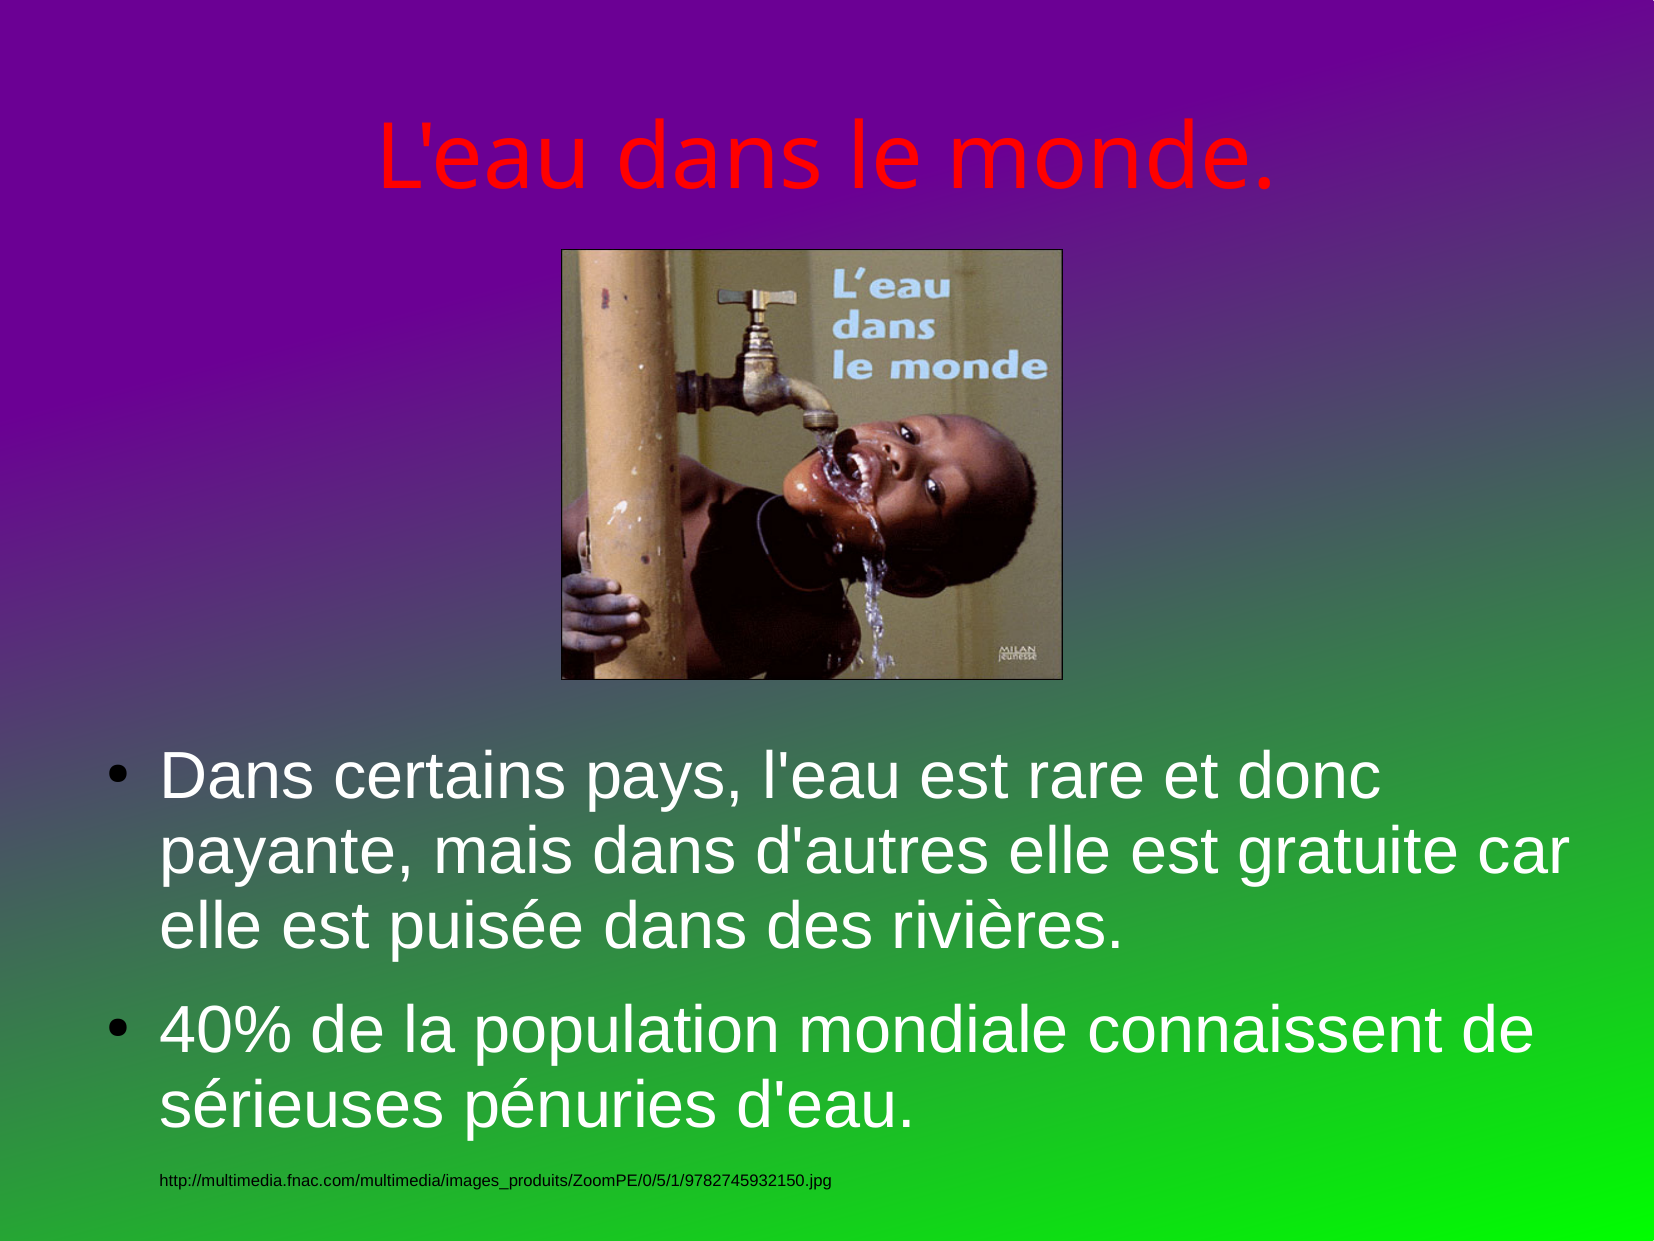

# L'eau dans le monde.
Dans certains pays, l'eau est rare et donc payante, mais dans d'autres elle est gratuite car elle est puisée dans des rivières.
40% de la population mondiale connaissent de sérieuses pénuries d'eau.
http://multimedia.fnac.com/multimedia/images_produits/ZoomPE/0/5/1/9782745932150.jpg